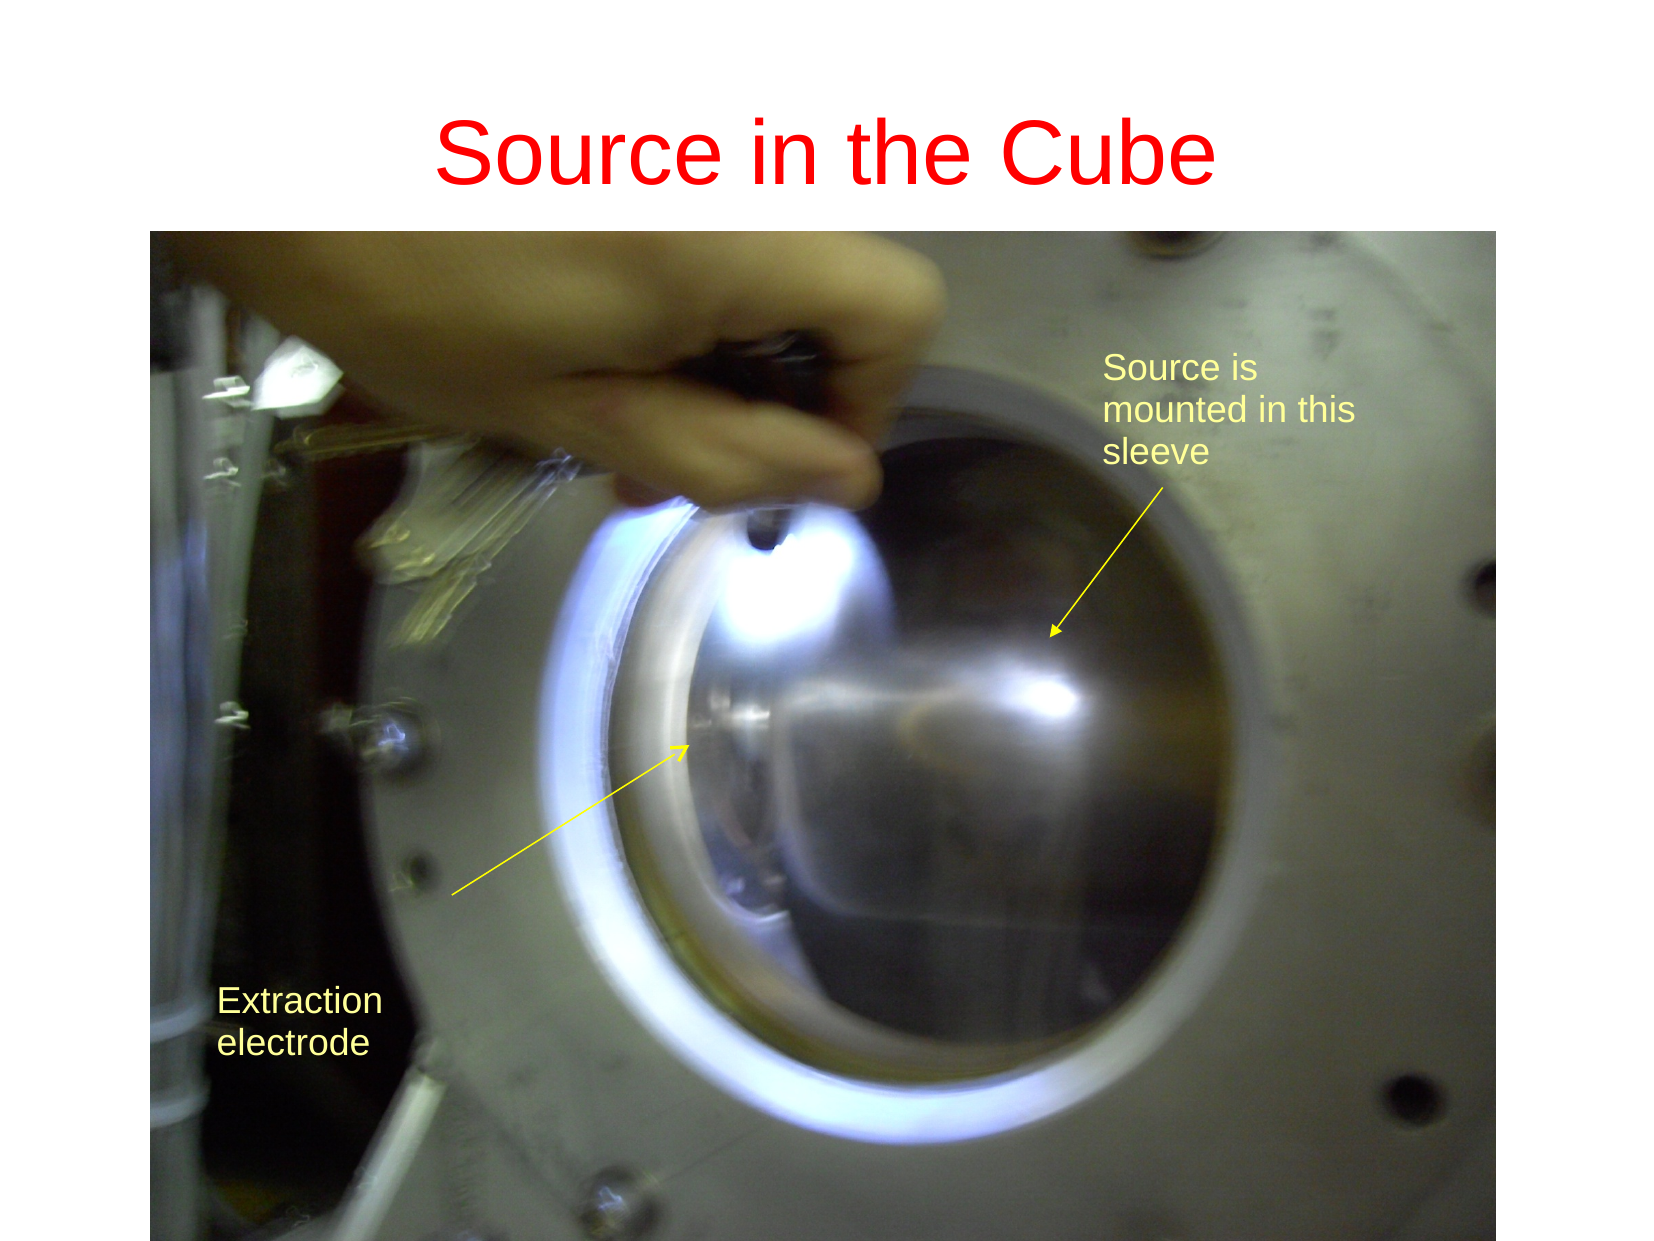

# Source in the Cube
Source is mounted in this sleeve
Extraction electrode